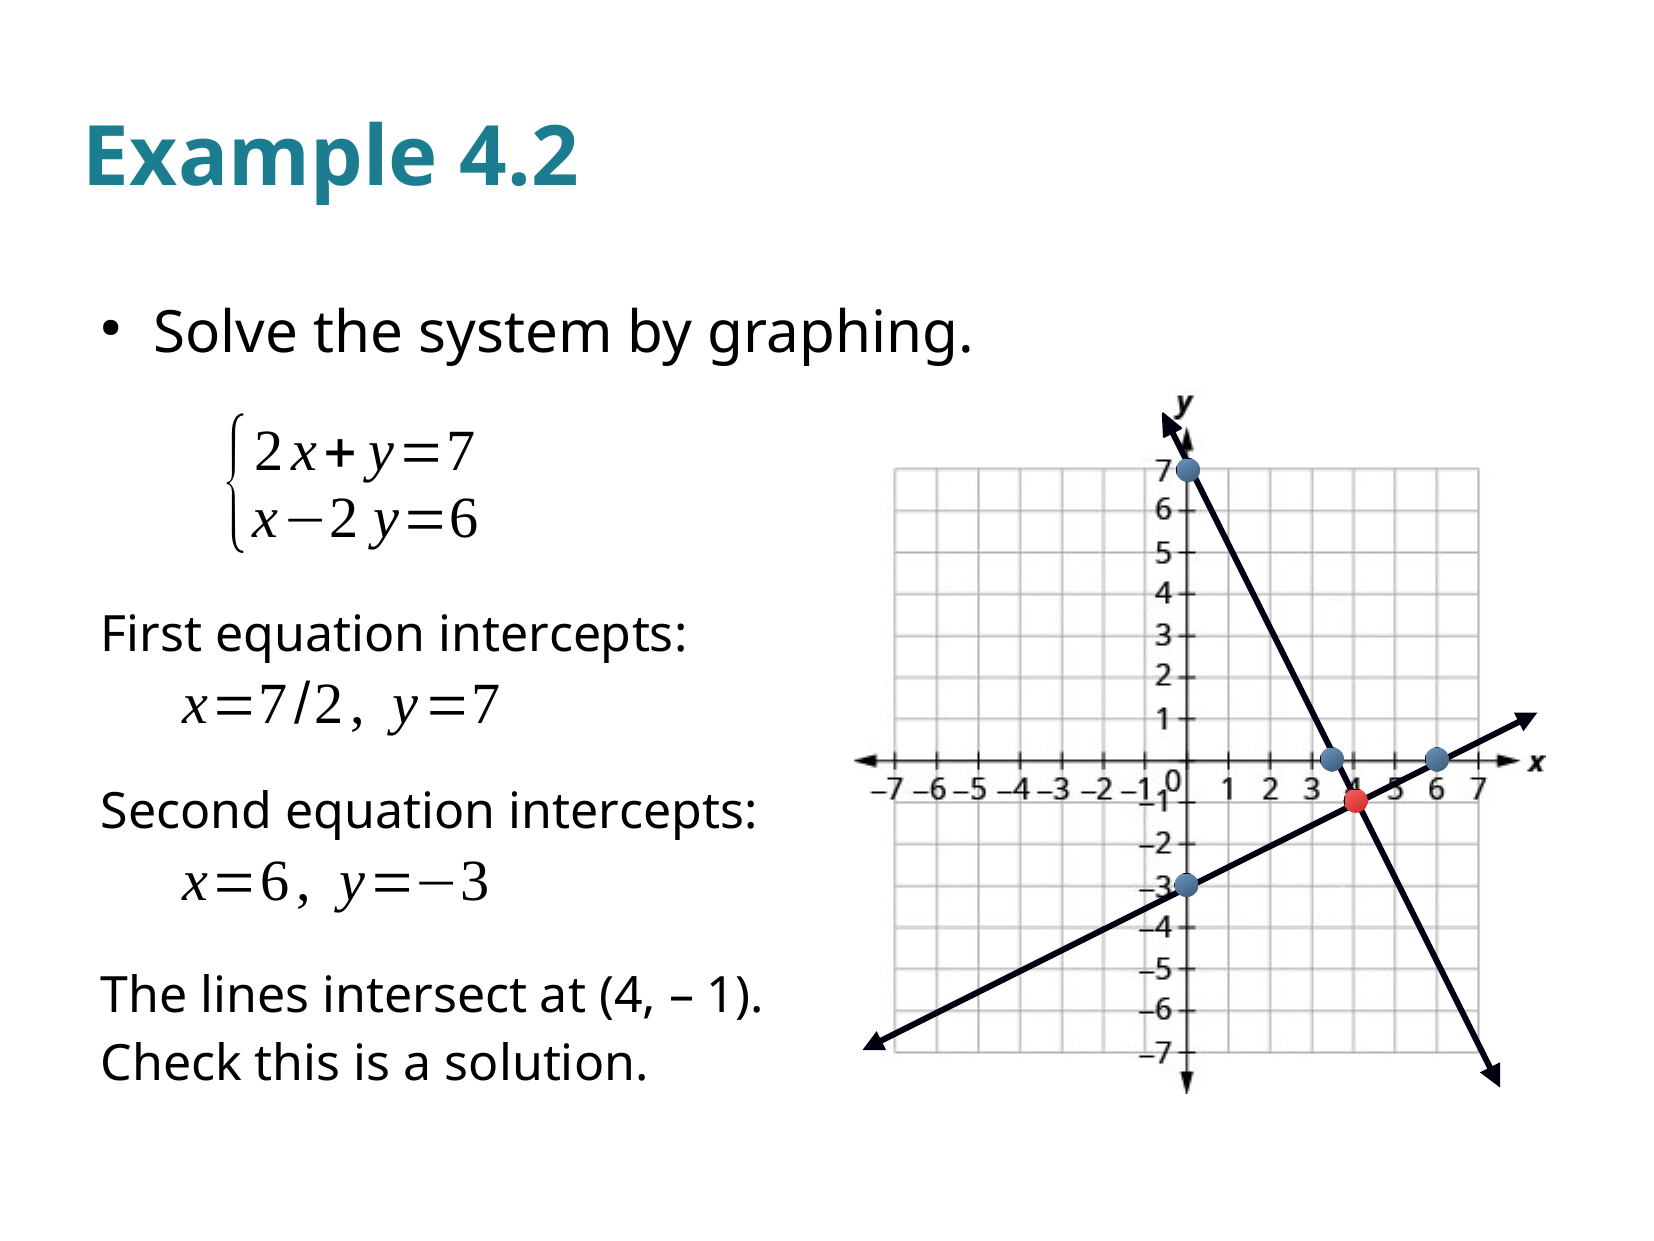

# Example 4.2
Solve the system by graphing.
First equation intercepts:
Second equation intercepts:
The lines intersect at (4, – 1).
Check this is a solution.